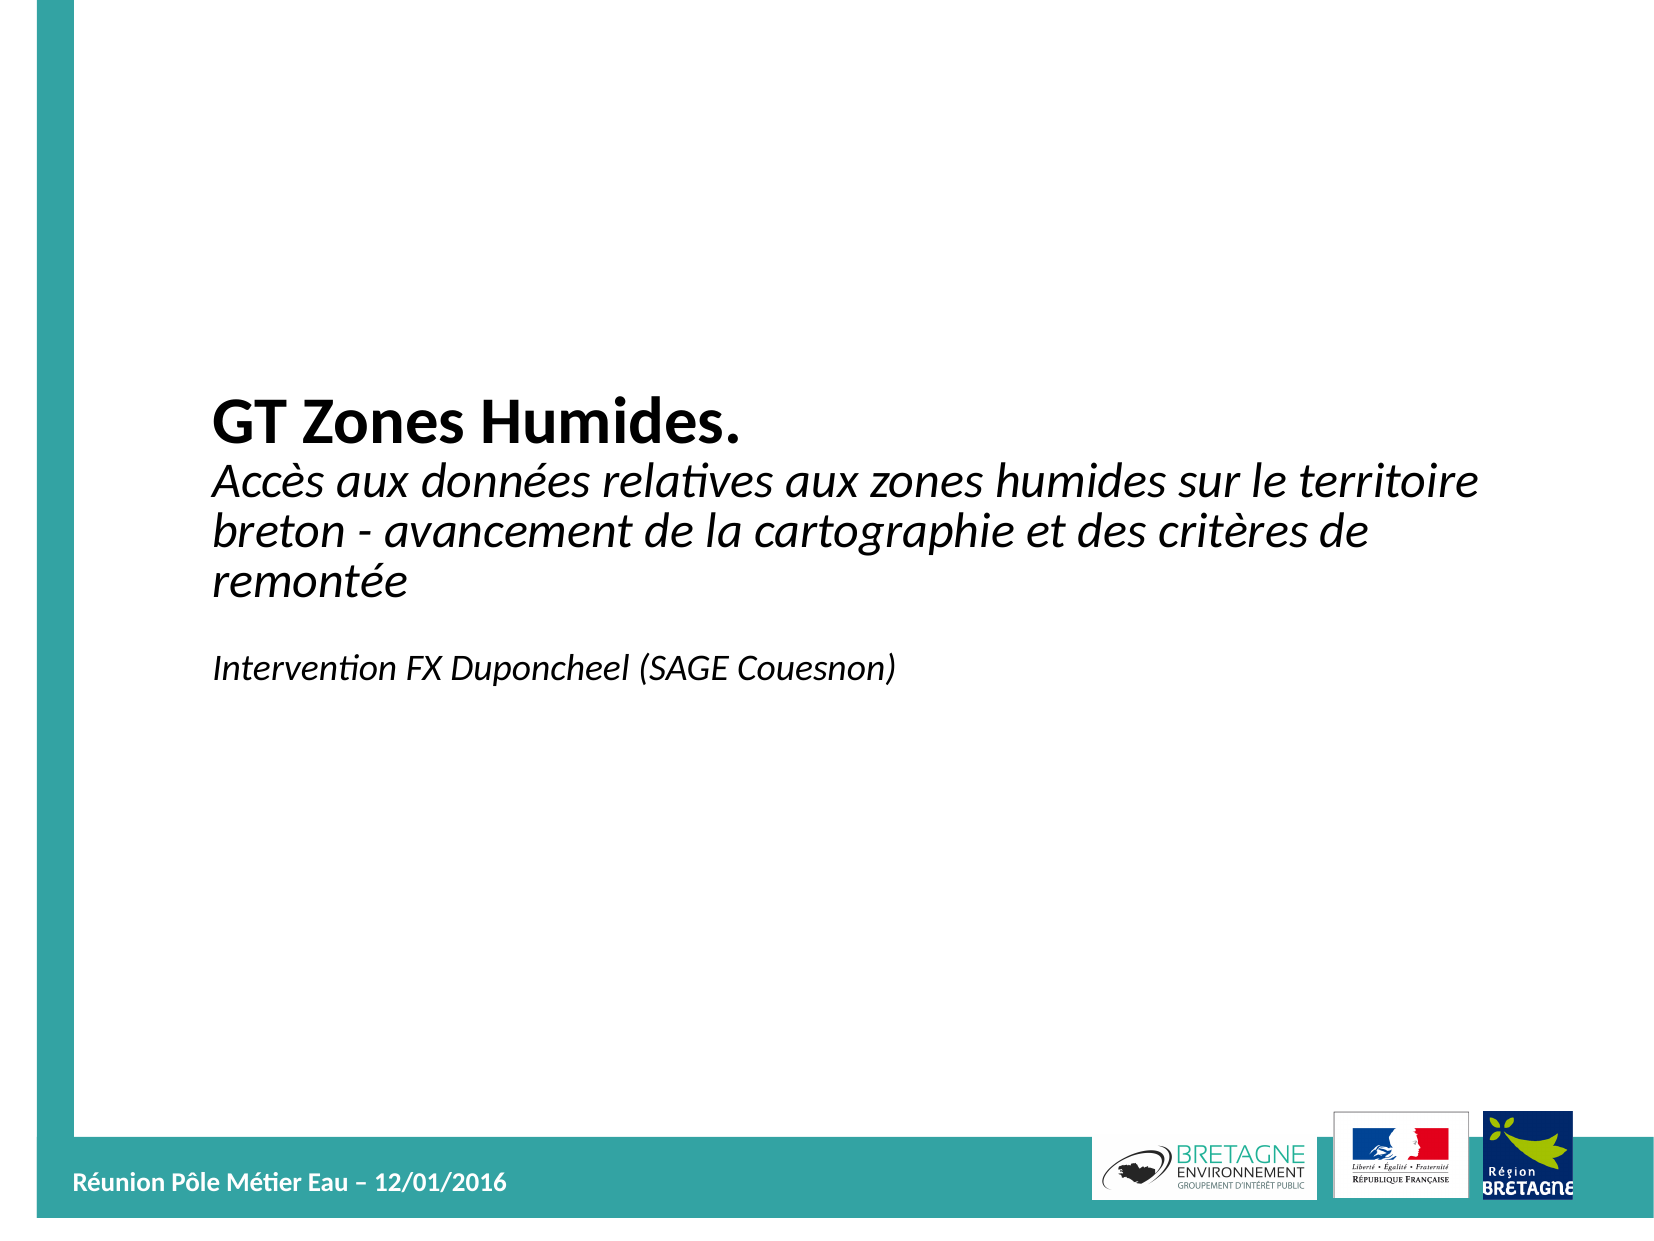

# GT Zones Humides. Accès aux données relatives aux zones humides sur le territoire breton - avancement de la cartographie et des critères de remontée Intervention FX Duponcheel (SAGE Couesnon)